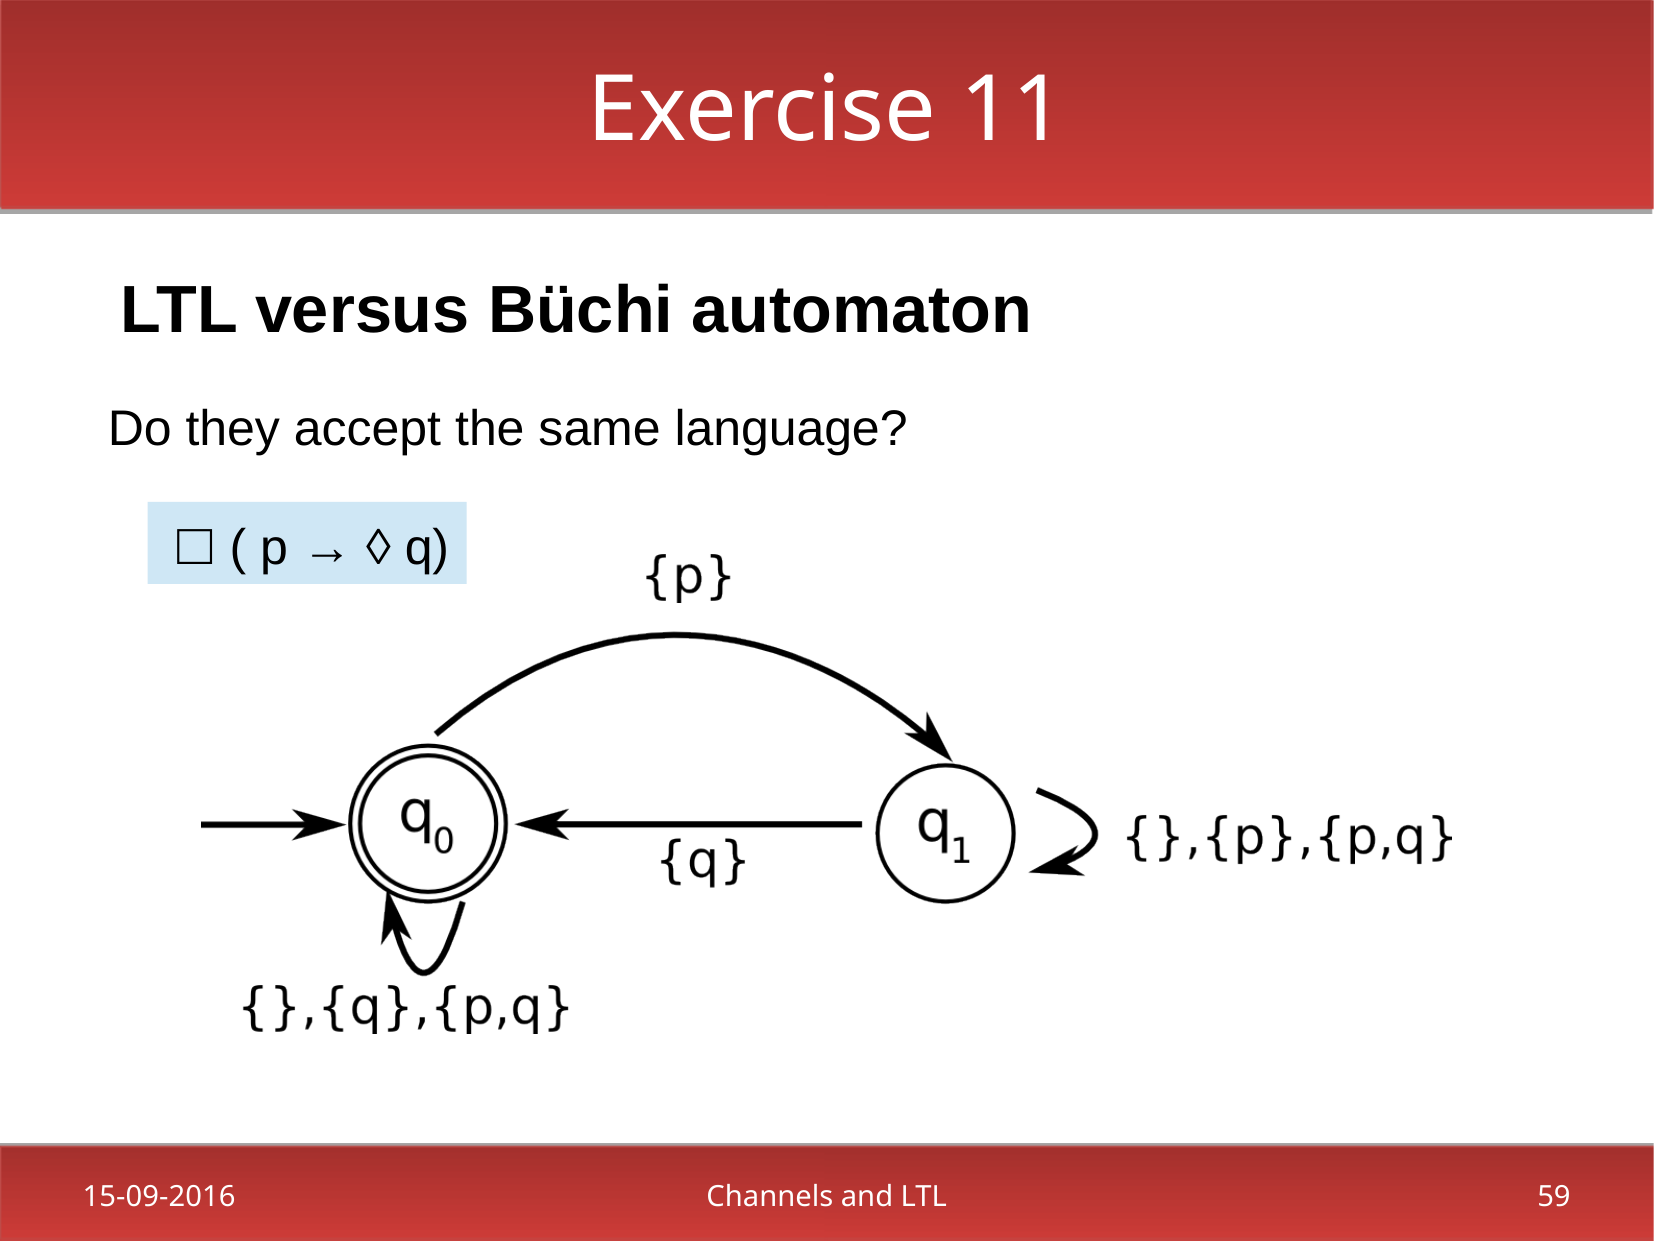

# Exercise 11
LTL versus Büchi automaton
Do they accept the same language?
 □ ( p → ◊ q)
15-09-2016
Channels and LTL
59